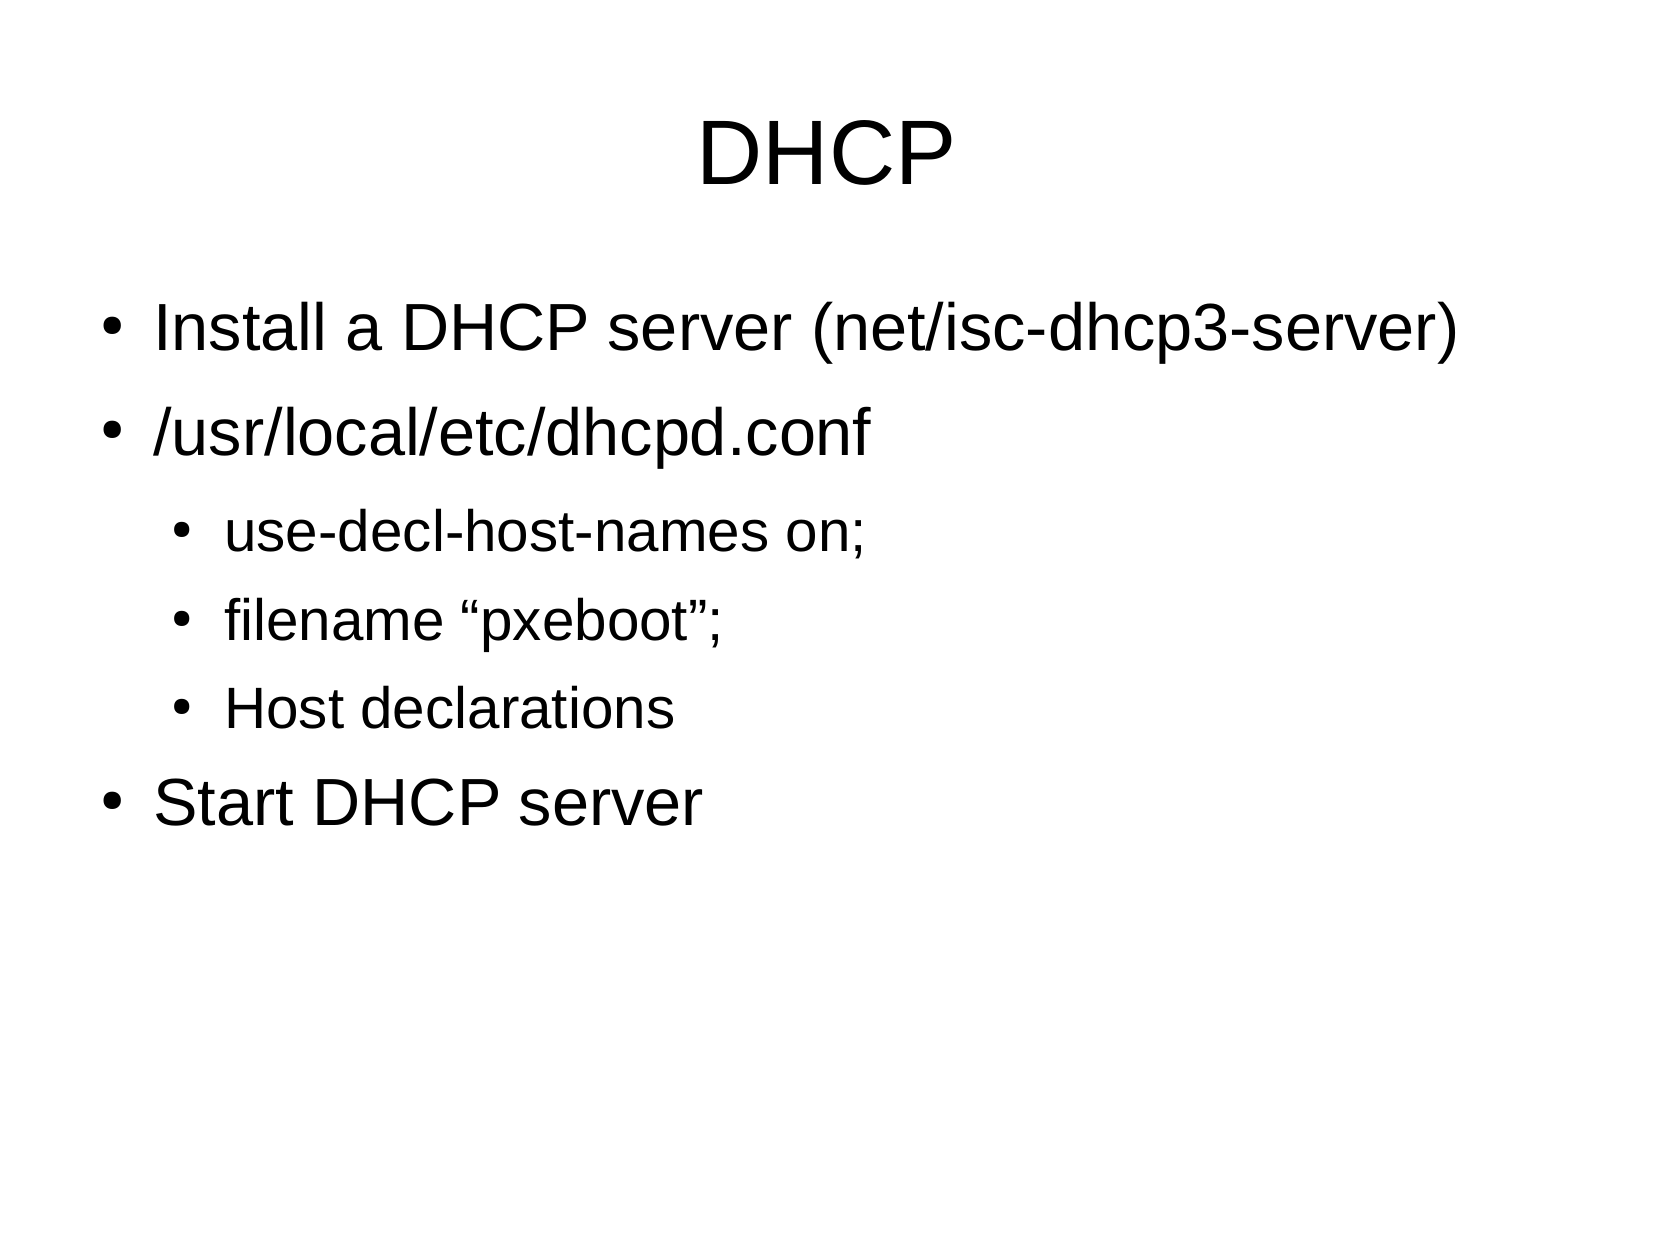

# DHCP
Install a DHCP server (net/isc-dhcp3-server)
/usr/local/etc/dhcpd.conf
use-decl-host-names on;
filename “pxeboot”;
Host declarations
Start DHCP server